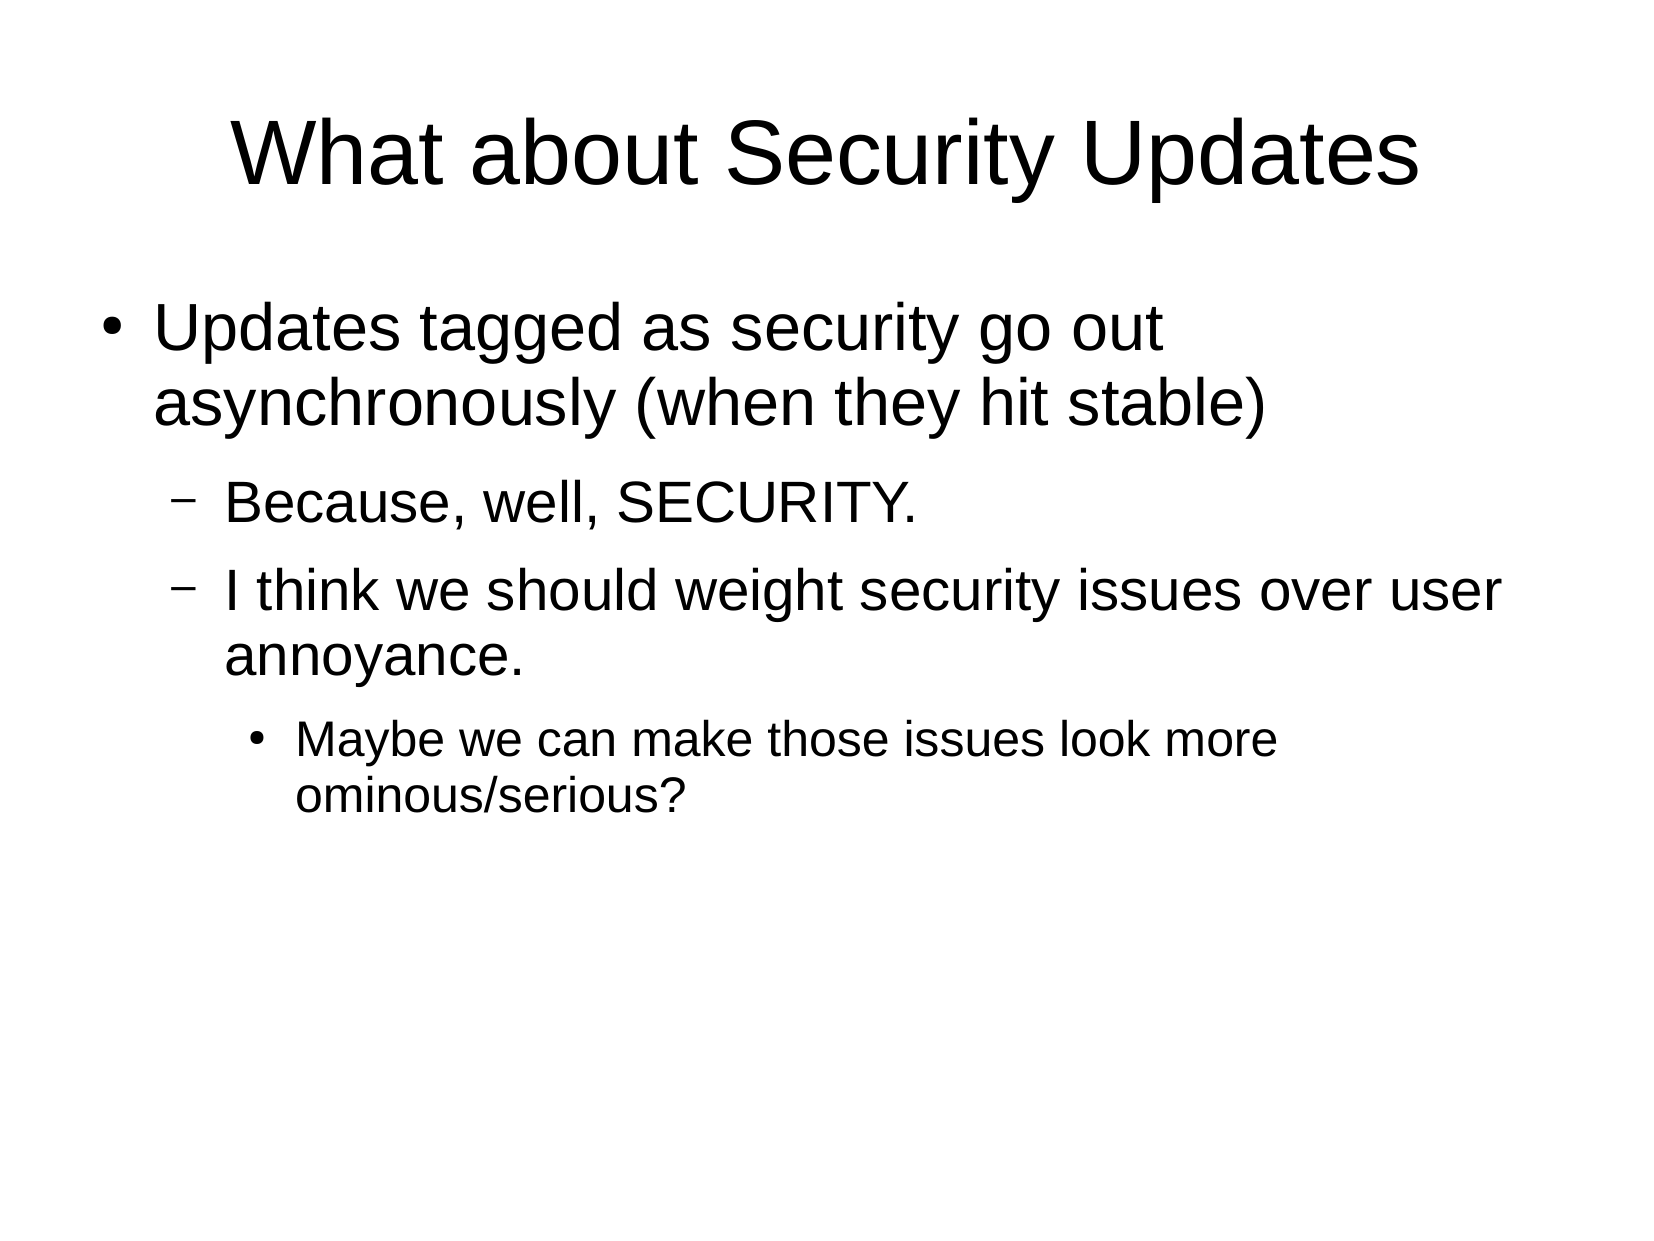

# What about Security Updates
Updates tagged as security go out asynchronously (when they hit stable)
Because, well, SECURITY.
I think we should weight security issues over user annoyance.
Maybe we can make those issues look more ominous/serious?